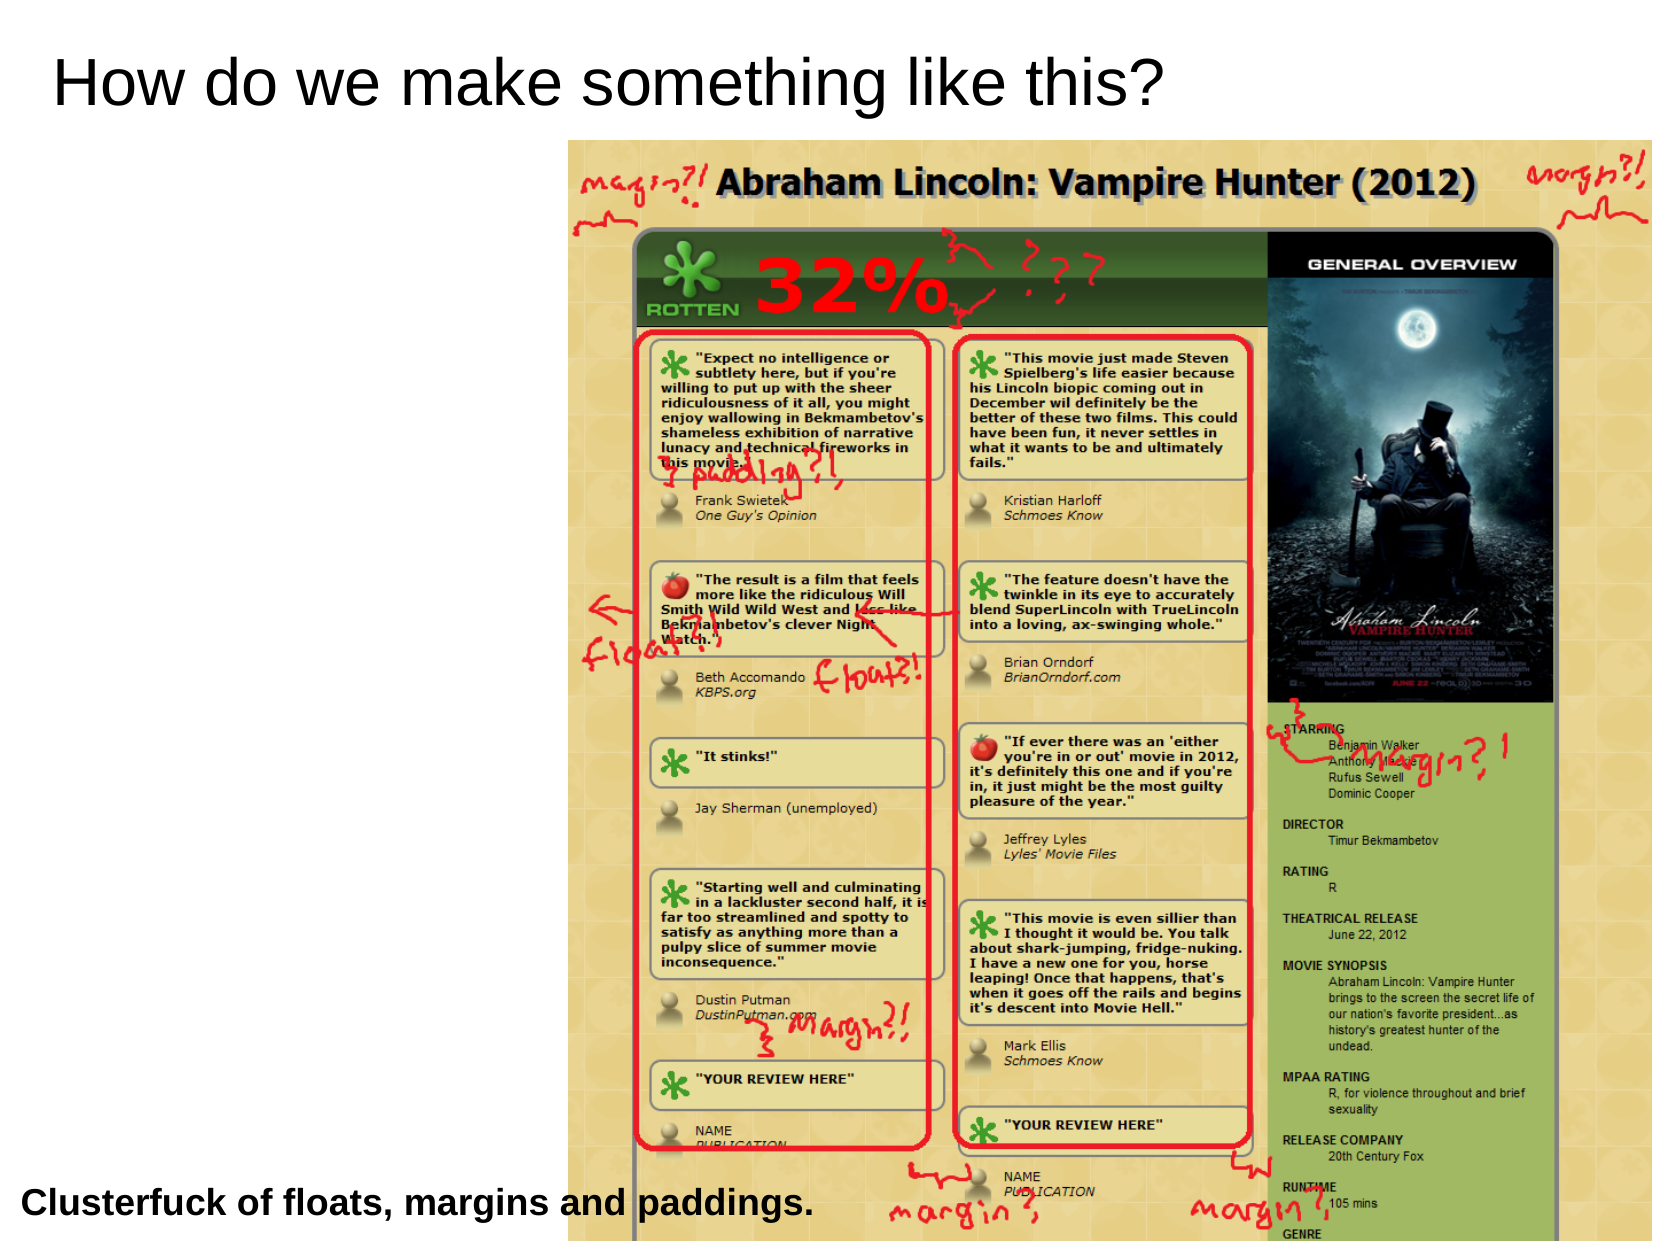

How do we make something like this?
Clusterfuck of floats, margins and paddings.